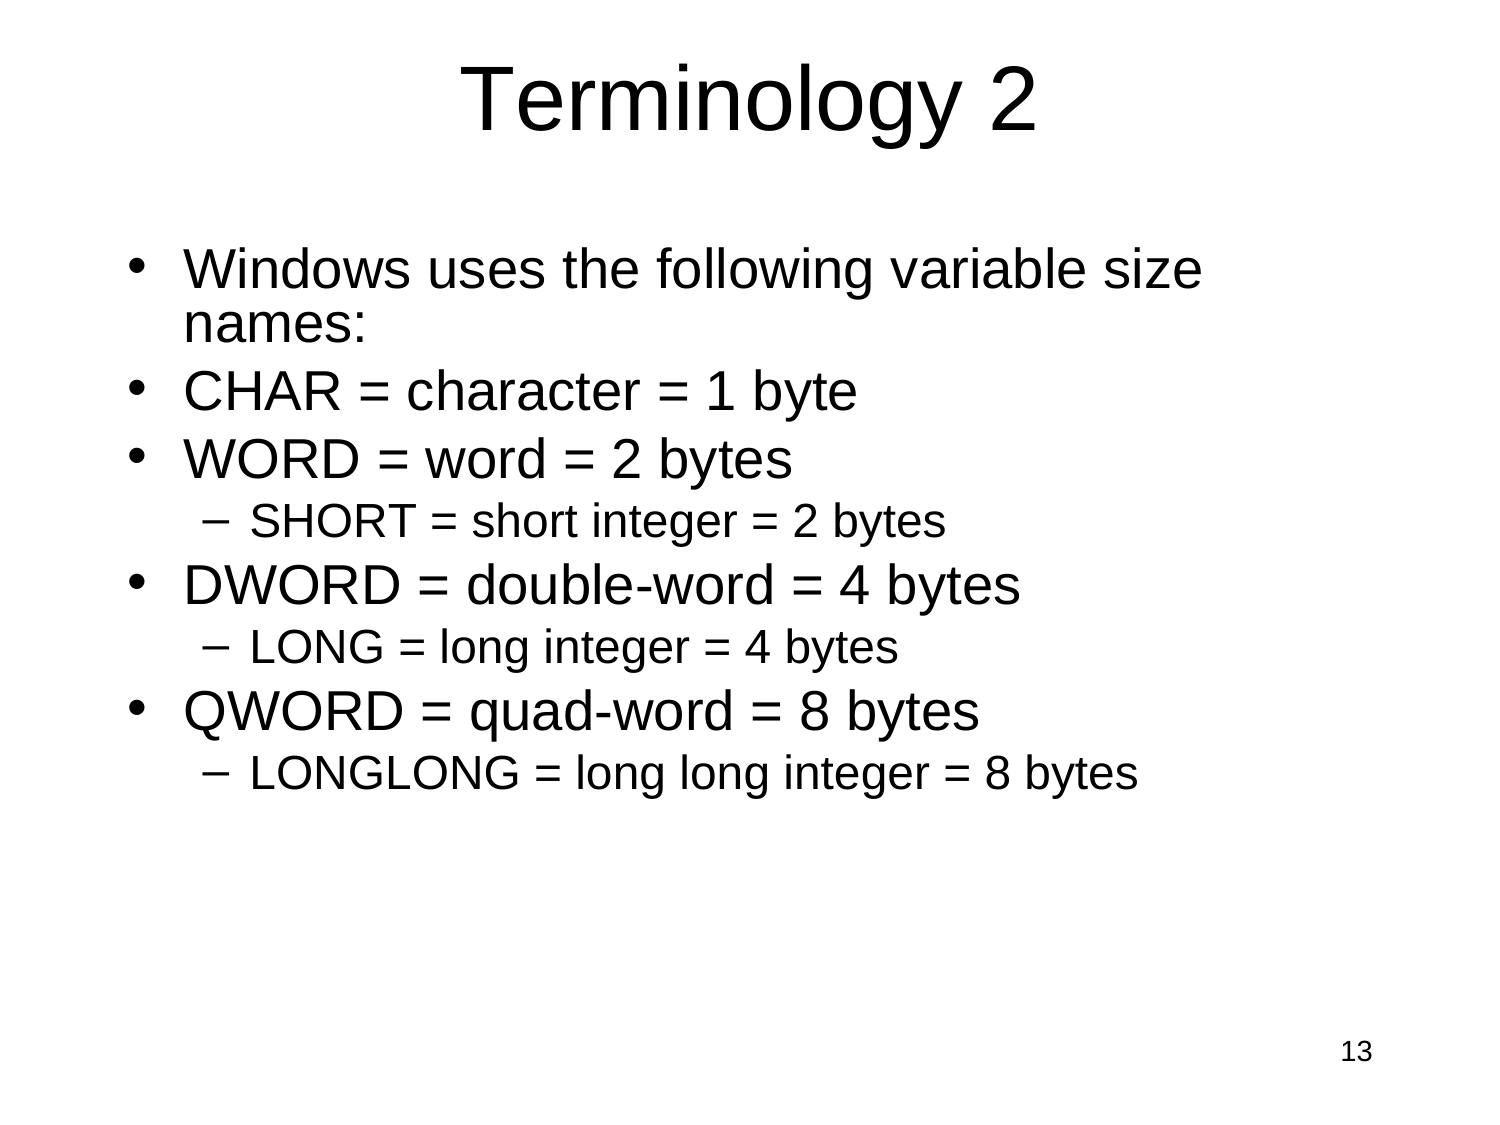

# Terminology 2
Windows uses the following variable size names:
CHAR = character = 1 byte
WORD = word = 2 bytes
SHORT = short integer = 2 bytes
DWORD = double-word = 4 bytes
LONG = long integer = 4 bytes
QWORD = quad-word = 8 bytes
LONGLONG = long long integer = 8 bytes